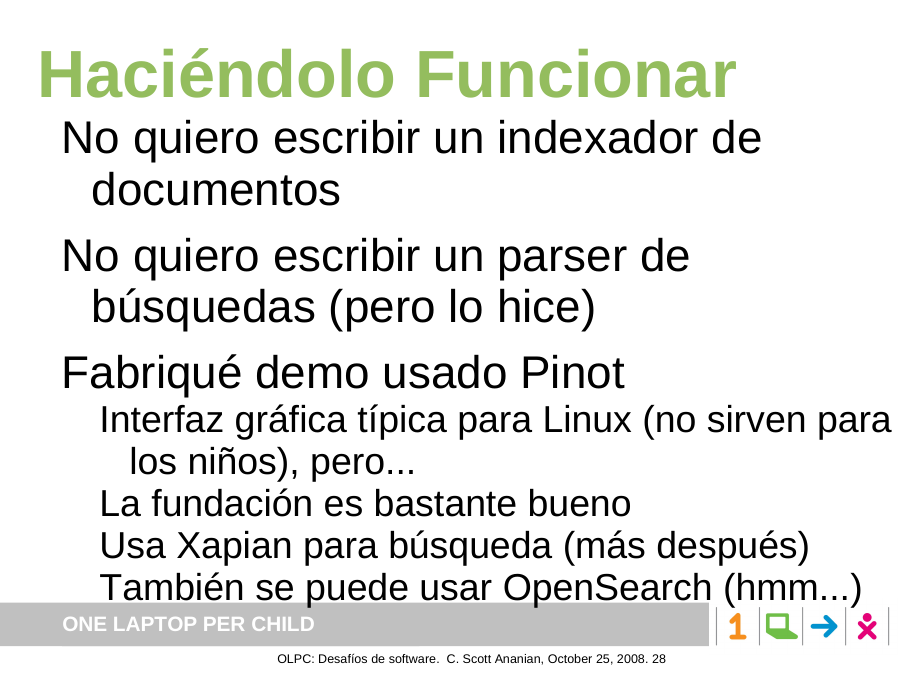

# Haciéndolo Funcionar
No quiero escribir un indexador de documentos
No quiero escribir un parser de búsquedas (pero lo hice)
Fabriqué demo usado Pinot
Interfaz gráfica típica para Linux (no sirven para los niños), pero...
La fundación es bastante bueno
Usa Xapian para búsqueda (más después)
También se puede usar OpenSearch (hmm...)